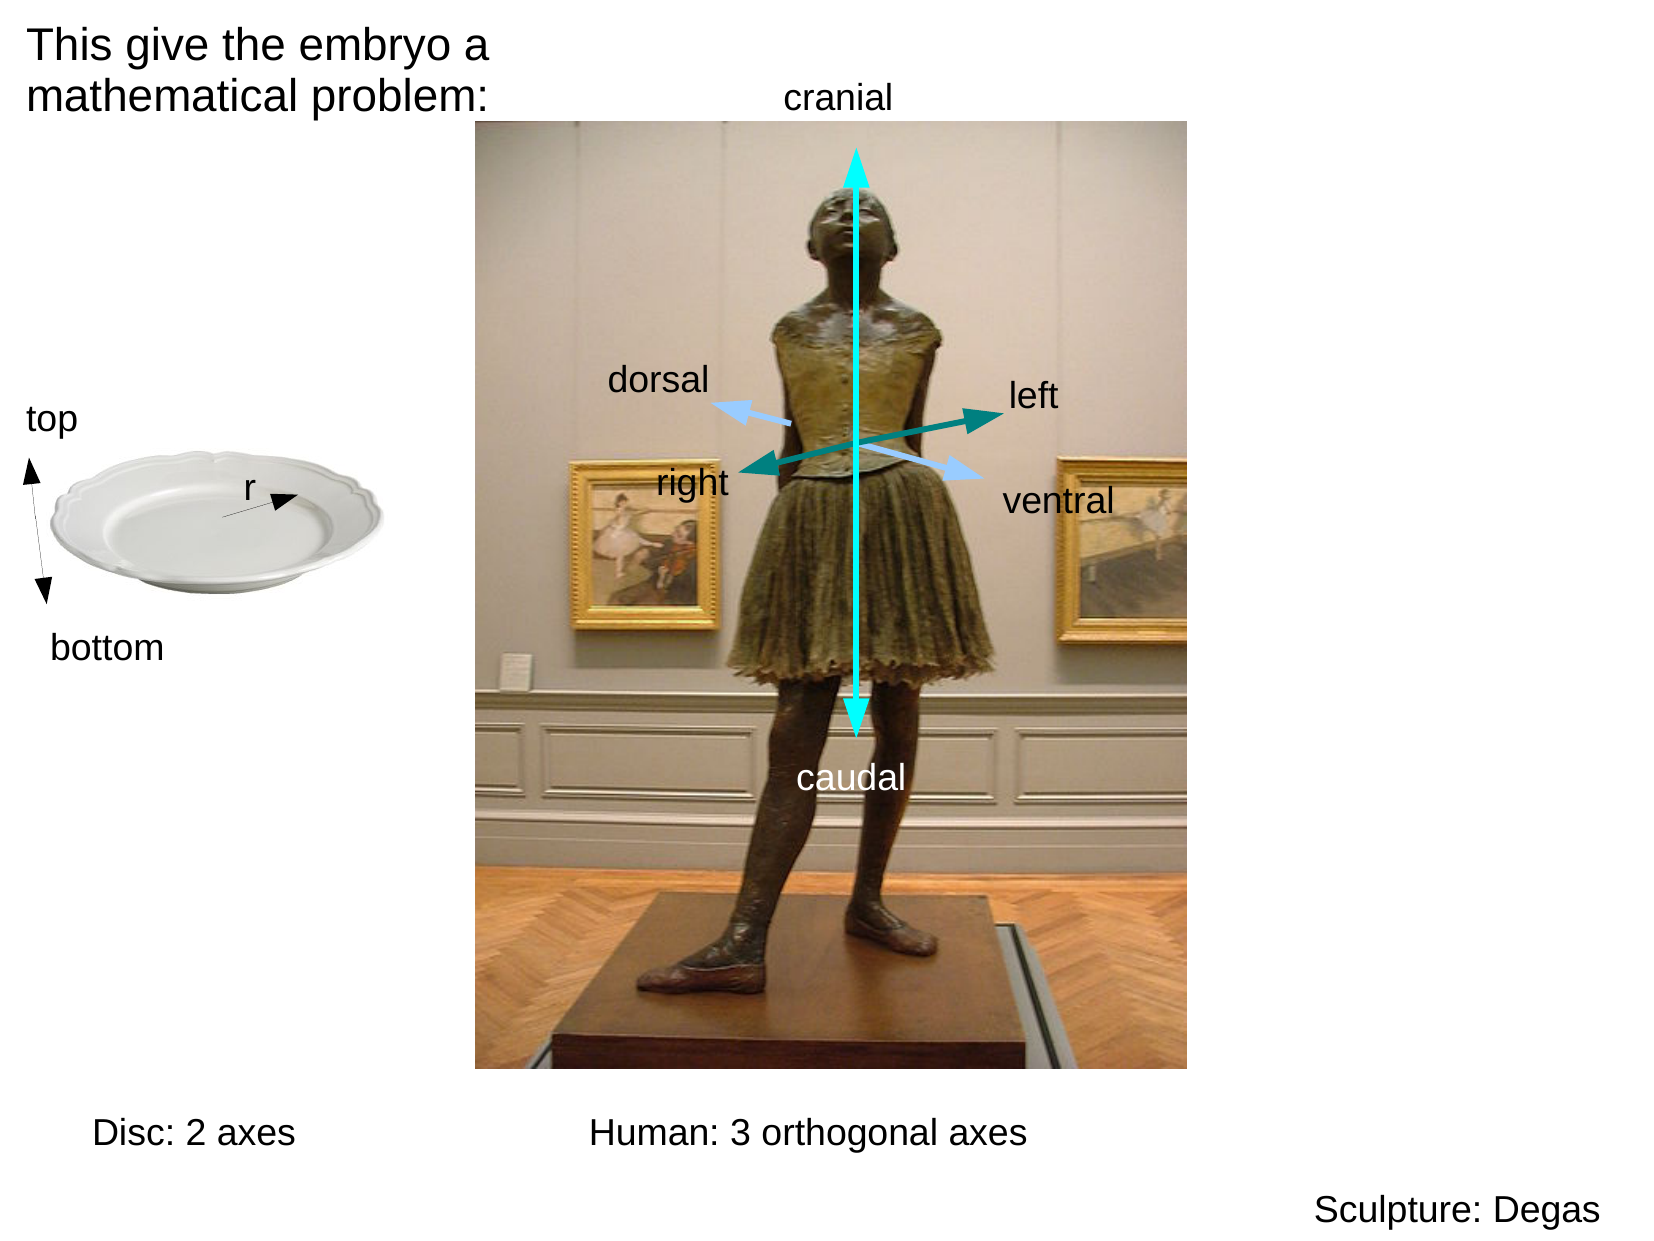

This give the embryo a mathematical problem:
cranial
top
r
bottom
dorsal
left
right
ventral
caudal
Disc: 2 axes Human: 3 orthogonal axes
Sculpture: Degas